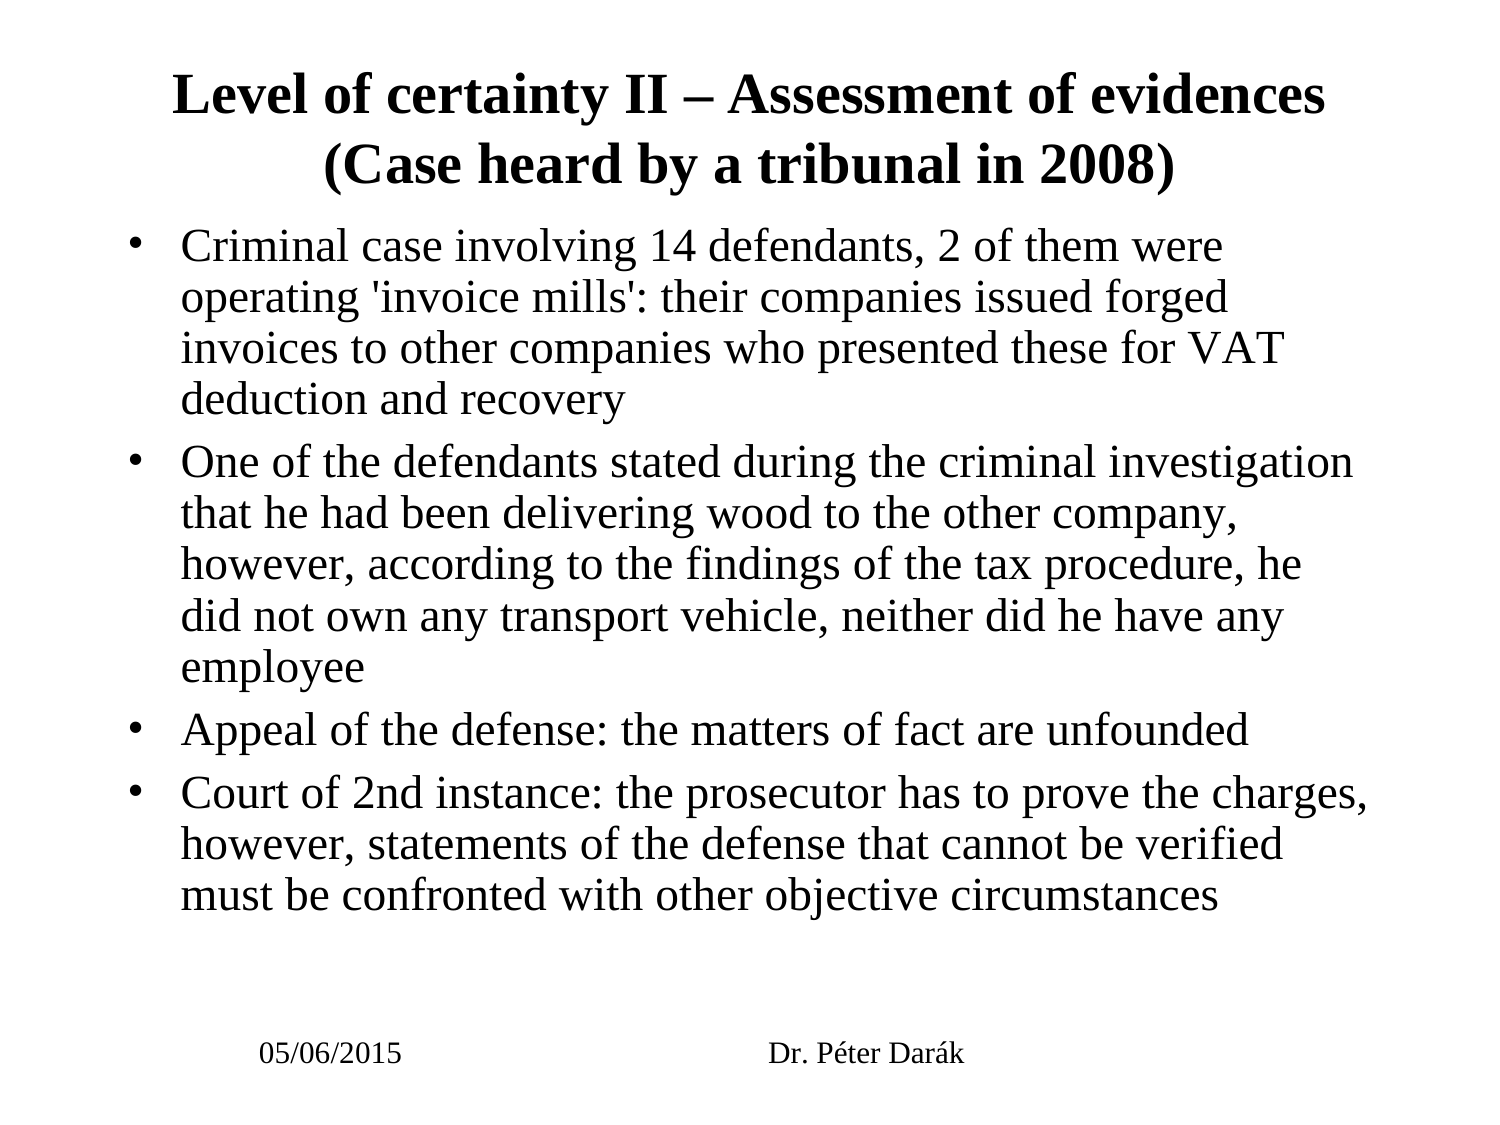

# Level of certainty II – Assessment of evidences (Case heard by a tribunal in 2008)
Criminal case involving 14 defendants, 2 of them were operating 'invoice mills': their companies issued forged invoices to other companies who presented these for VAT deduction and recovery
One of the defendants stated during the criminal investigation that he had been delivering wood to the other company, however, according to the findings of the tax procedure, he did not own any transport vehicle, neither did he have any employee
Appeal of the defense: the matters of fact are unfounded
Court of 2nd instance: the prosecutor has to prove the charges, however, statements of the defense that cannot be verified must be confronted with other objective circumstances
05/06/2015
Dr. Péter Darák